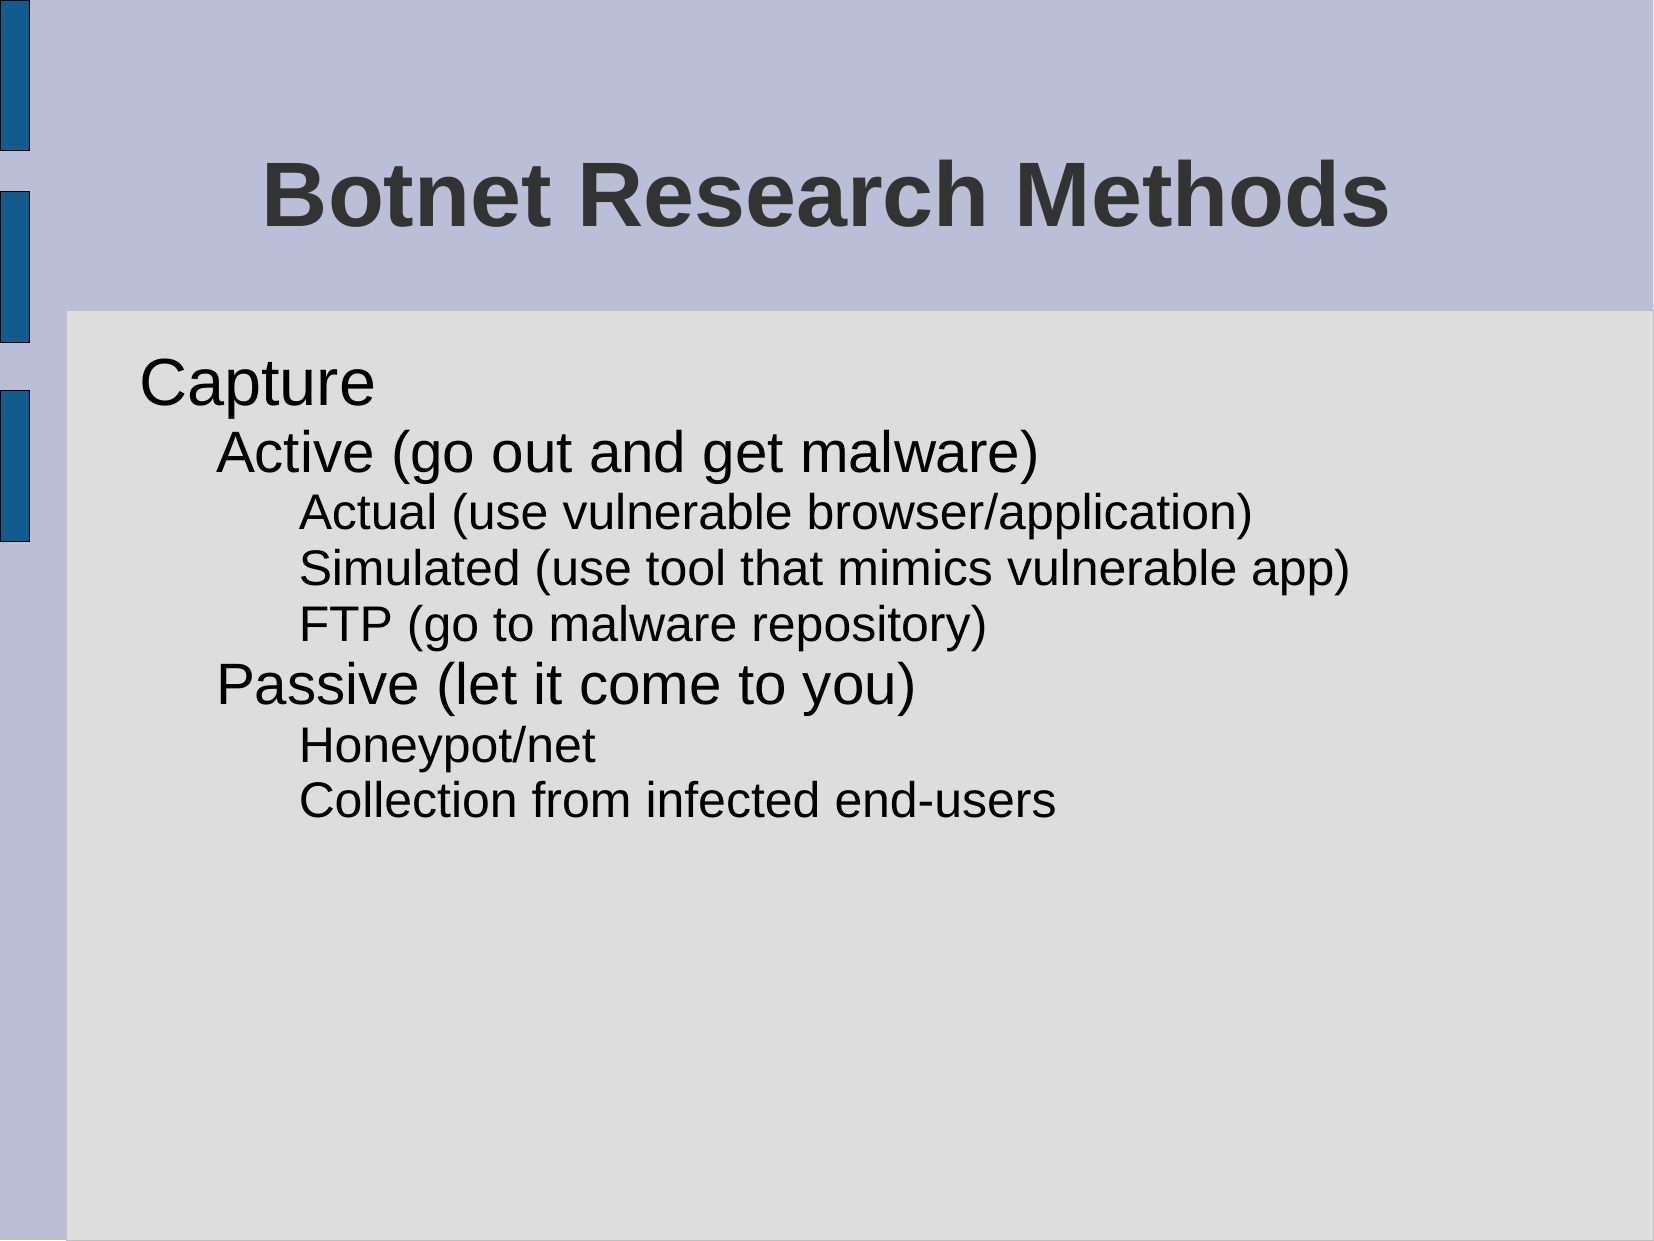

# Botnet Research Methods
Capture
Active (go out and get malware)
Actual (use vulnerable browser/application)
Simulated (use tool that mimics vulnerable app)
FTP (go to malware repository)
Passive (let it come to you)
Honeypot/net
Collection from infected end-users